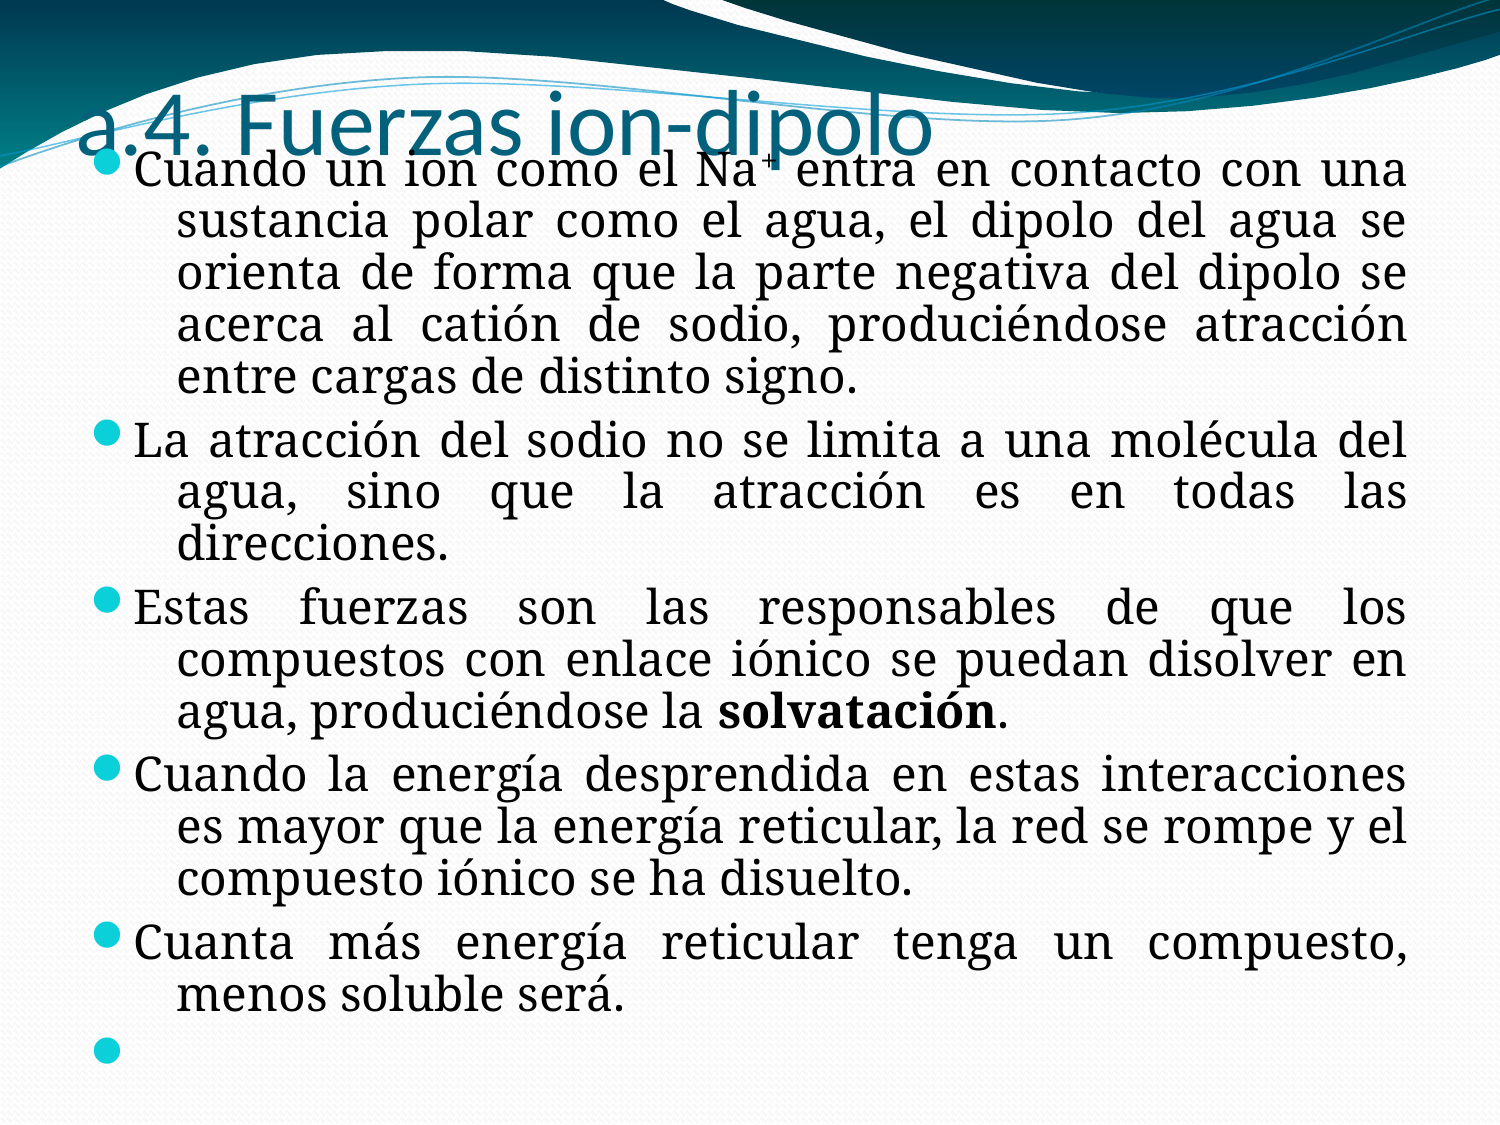

# a.4. Fuerzas ion-dipolo
Cuando un ion como el Na+ entra en contacto con una sustancia polar como el agua, el dipolo del agua se orienta de forma que la parte negativa del dipolo se acerca al catión de sodio, produciéndose atracción entre cargas de distinto signo.
La atracción del sodio no se limita a una molécula del agua, sino que la atracción es en todas las direcciones.
Estas fuerzas son las responsables de que los compuestos con enlace iónico se puedan disolver en agua, produciéndose la solvatación.
Cuando la energía desprendida en estas interacciones es mayor que la energía reticular, la red se rompe y el compuesto iónico se ha disuelto.
Cuanta más energía reticular tenga un compuesto, menos soluble será.